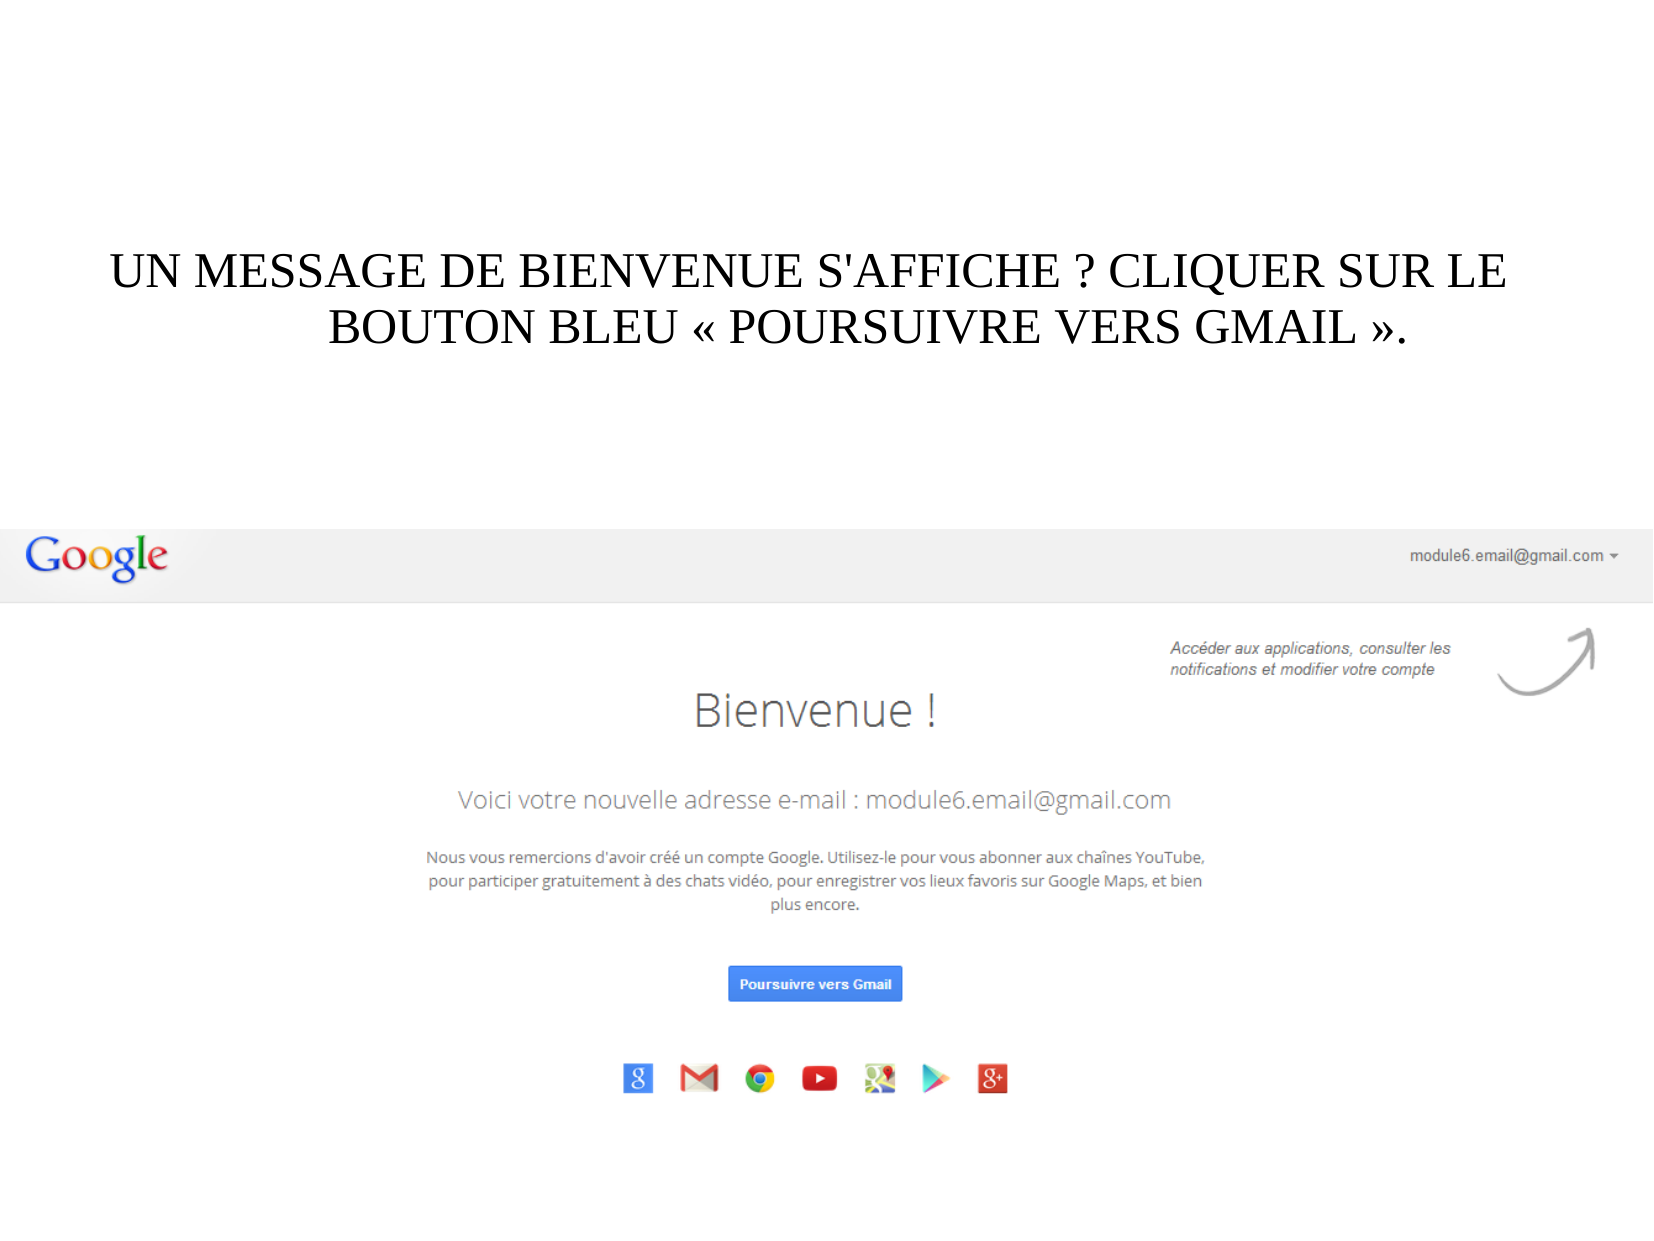

UN MESSAGE DE BIENVENUE S'AFFICHE ? CLIQUER SUR LE
BOUTON BLEU « POURSUIVRE VERS GMAIL ».